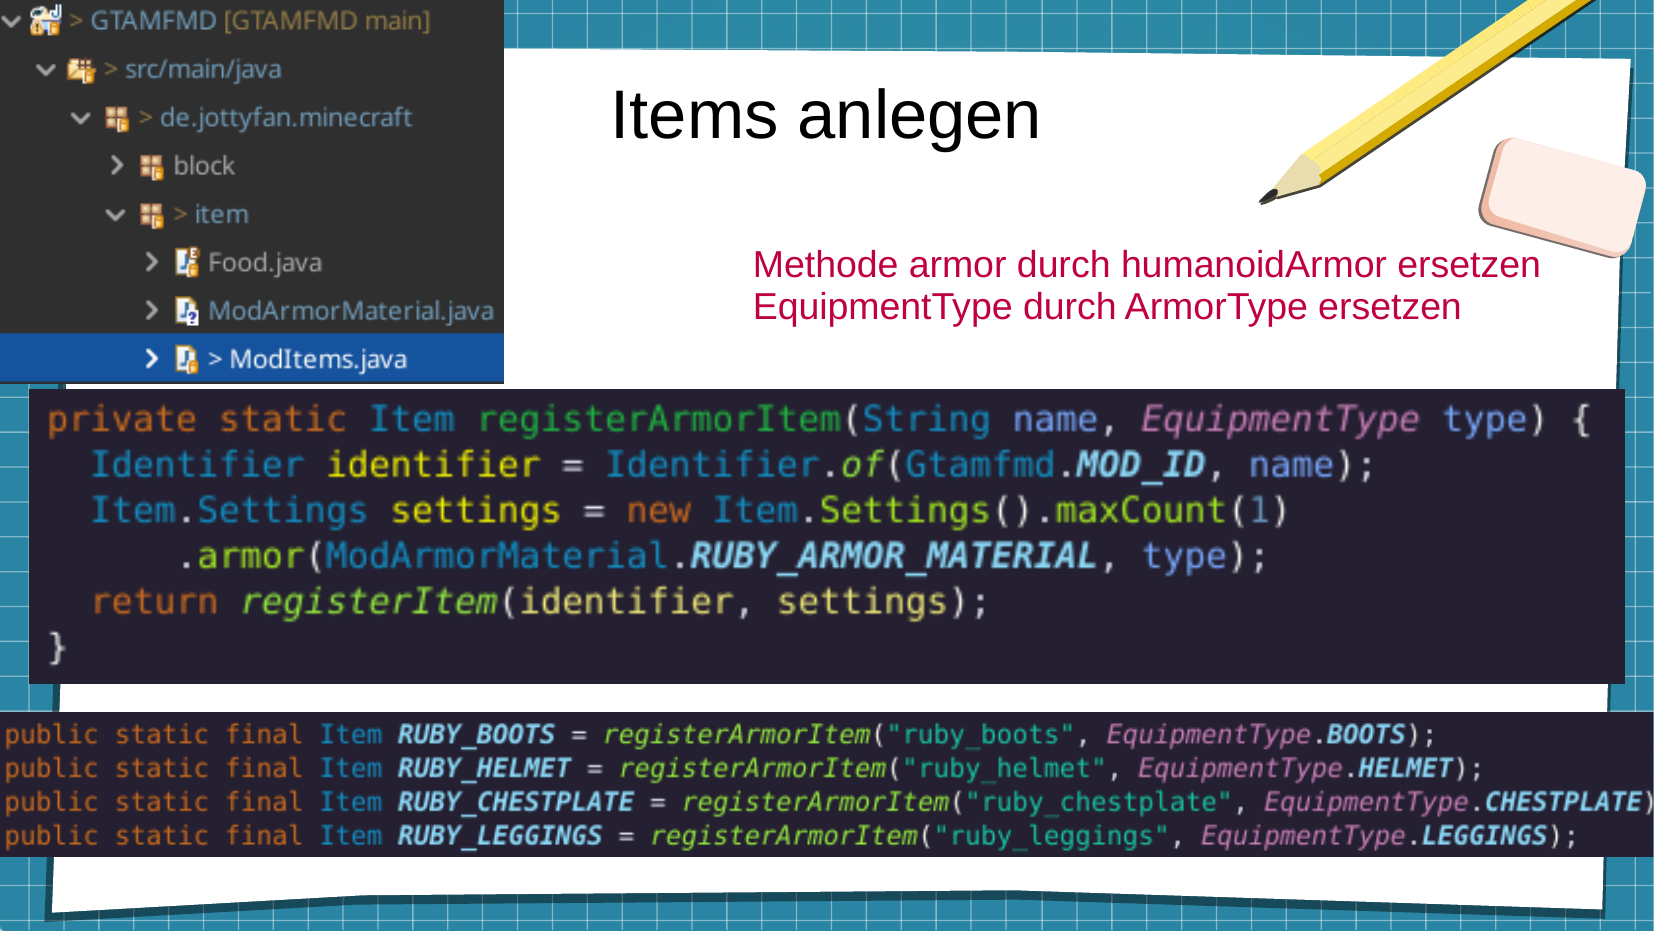

# Items anlegen
Methode armor durch humanoidArmor ersetzen
EquipmentType durch ArmorType ersetzen